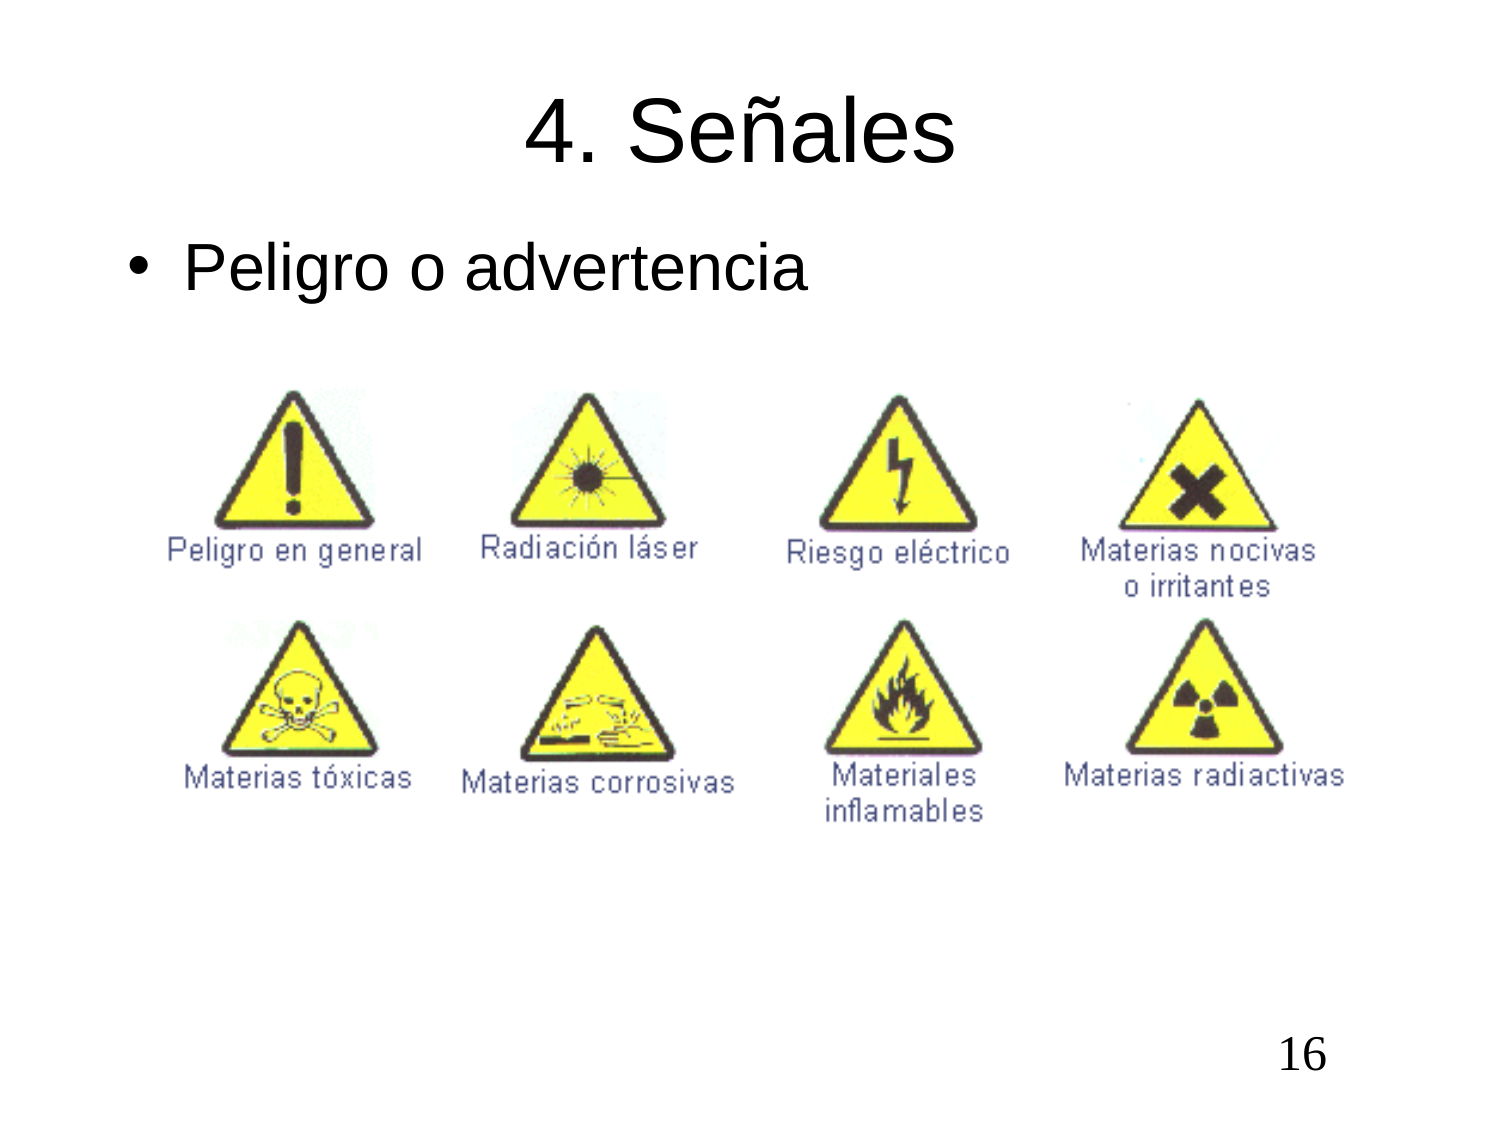

# 4. Señales
Peligro o advertencia
16